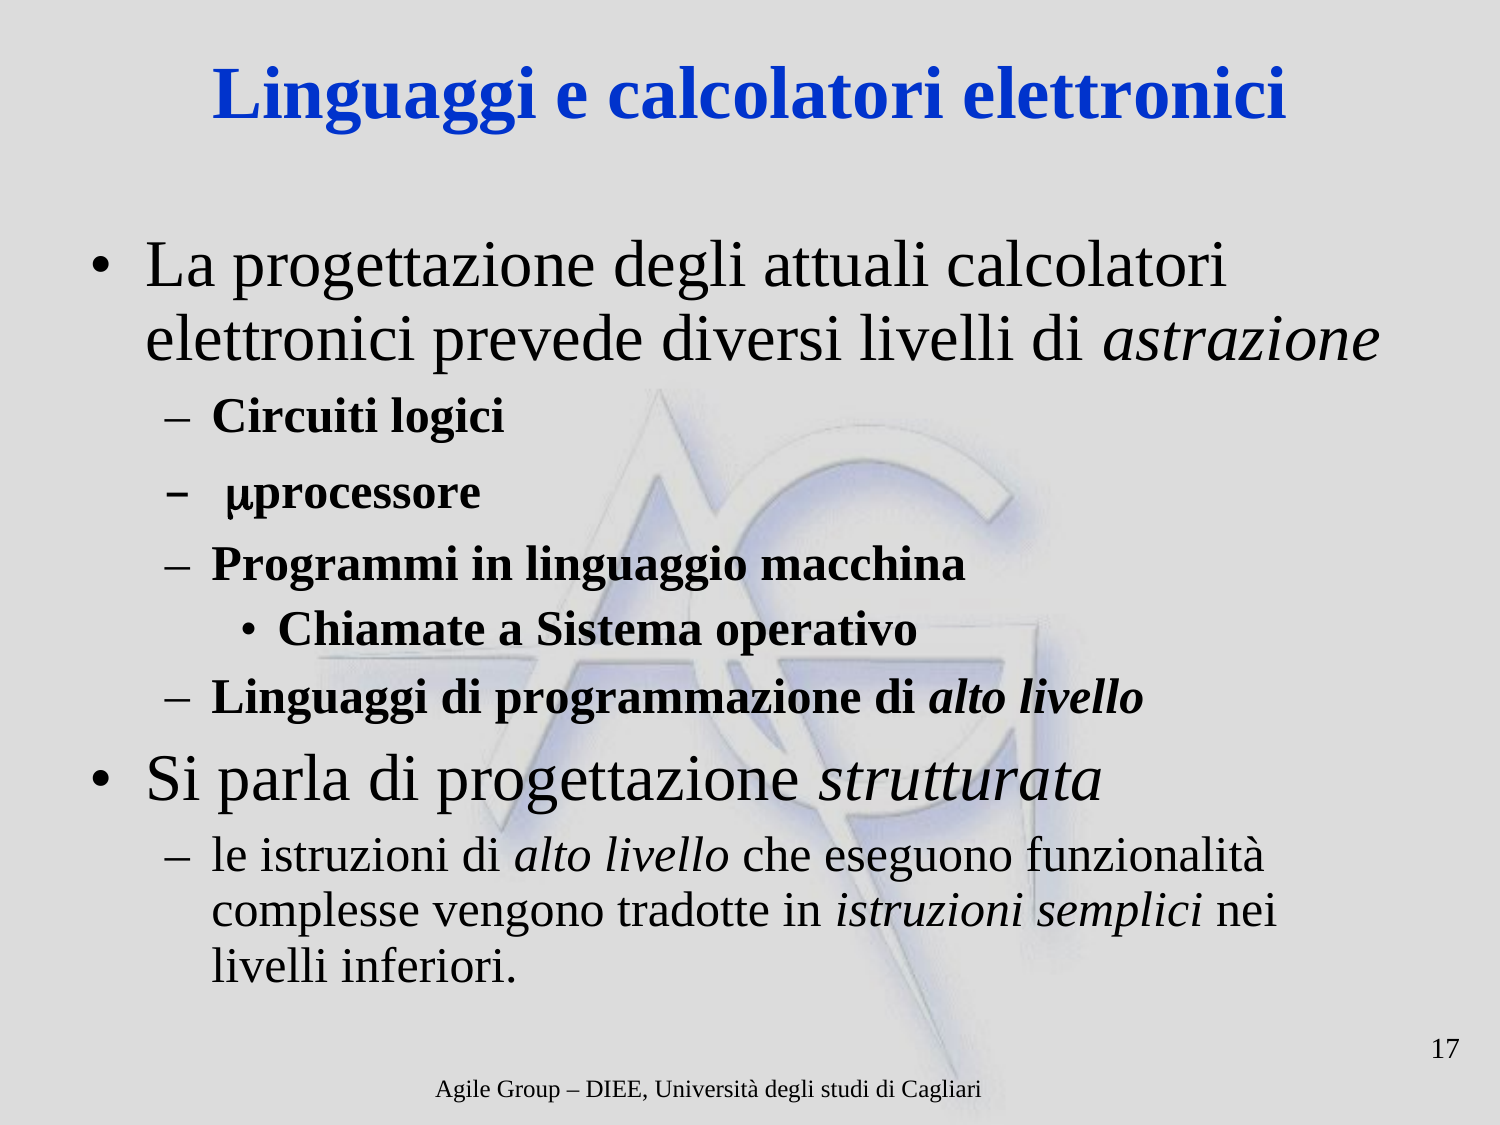

# Linguaggi e calcolatori elettronici
La progettazione degli attuali calcolatori elettronici prevede diversi livelli di astrazione
Circuiti logici
 processore
Programmi in linguaggio macchina
Chiamate a Sistema operativo
Linguaggi di programmazione di alto livello
Si parla di progettazione strutturata
le istruzioni di alto livello che eseguono funzionalità complesse vengono tradotte in istruzioni semplici nei livelli inferiori.
17